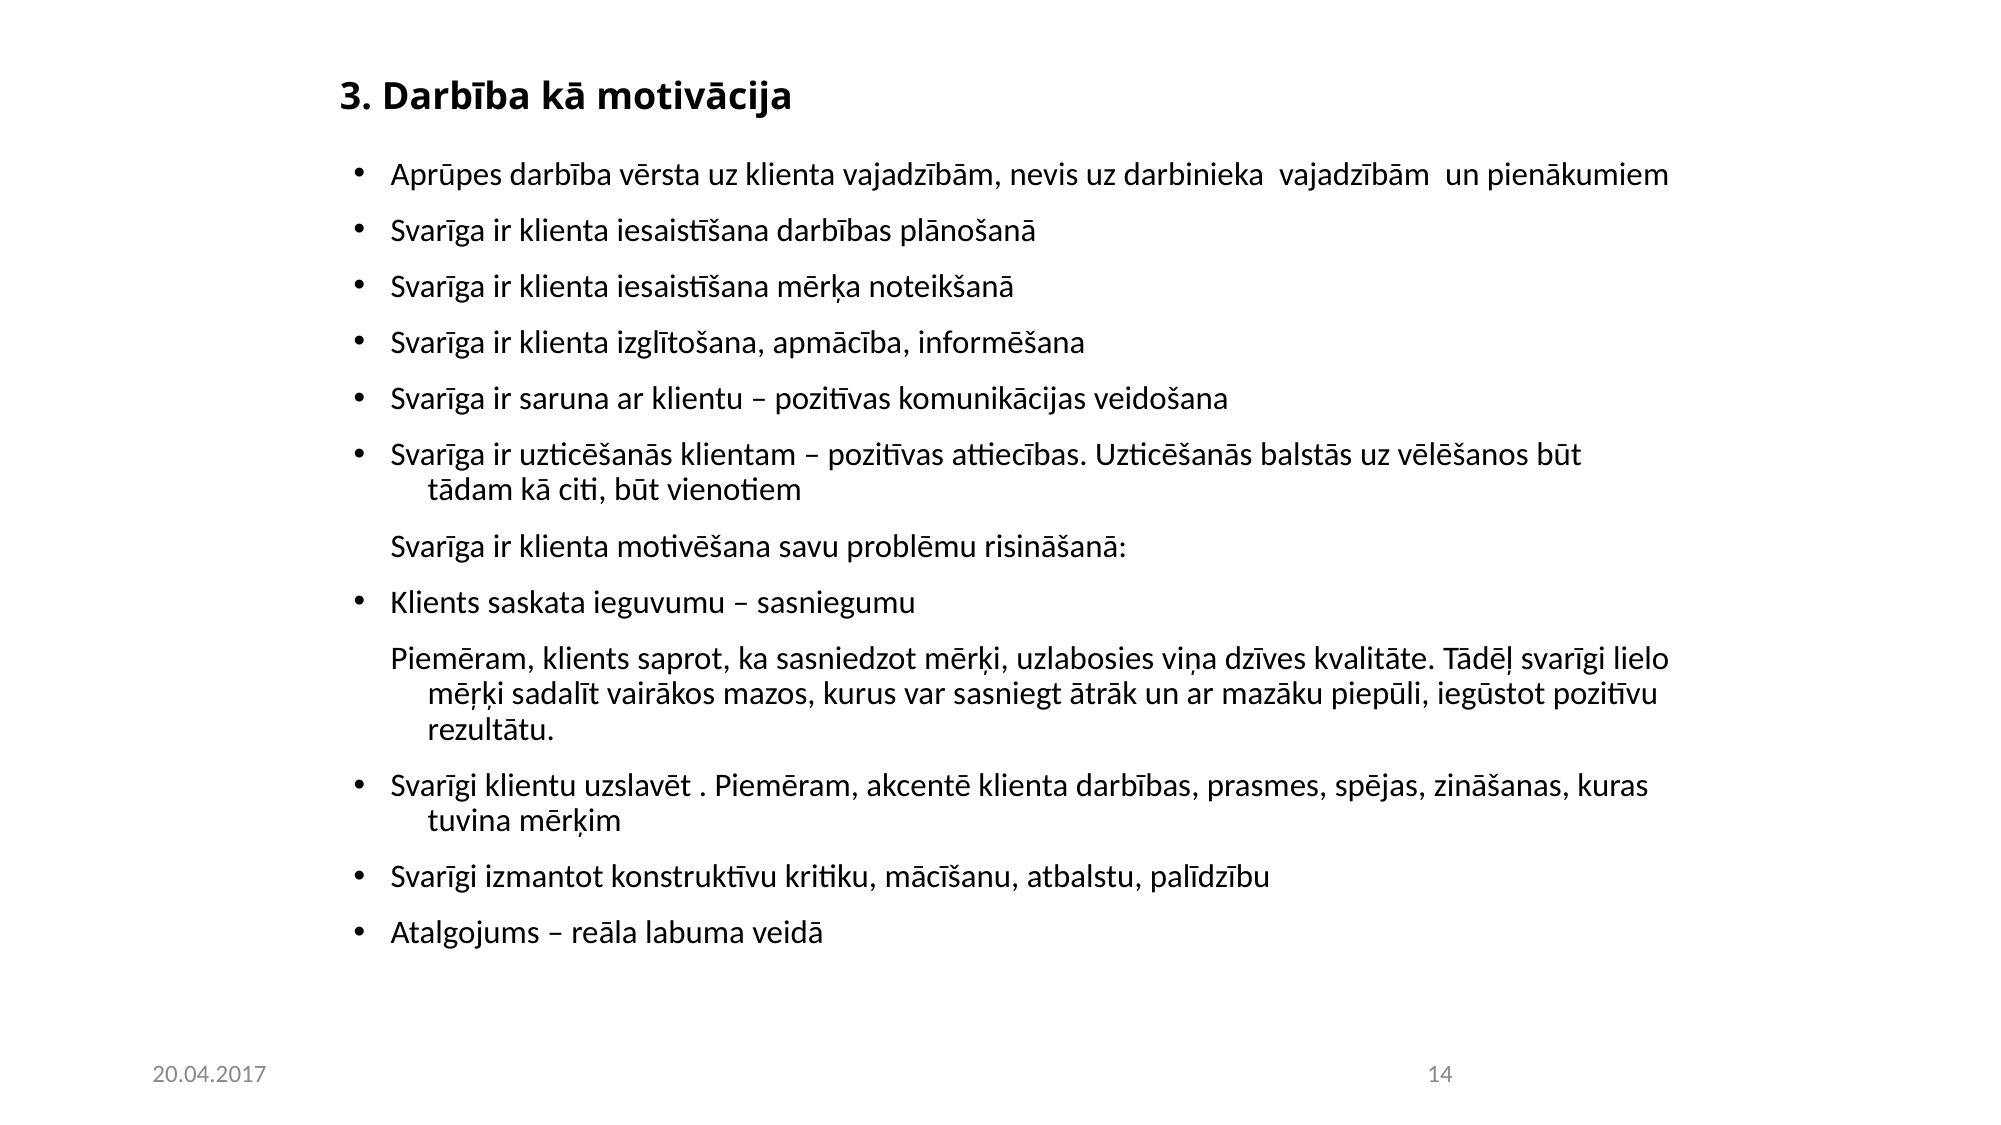

# 3. Darbība kā motivācija
Aprūpes darbība vērsta uz klienta vajadzībām, nevis uz darbinieka vajadzībām un pienākumiem
Svarīga ir klienta iesaistīšana darbības plānošanā
Svarīga ir klienta iesaistīšana mērķa noteikšanā
Svarīga ir klienta izglītošana, apmācība, informēšana
Svarīga ir saruna ar klientu – pozitīvas komunikācijas veidošana
Svarīga ir uzticēšanās klientam – pozitīvas attiecības. Uzticēšanās balstās uz vēlēšanos būt tādam kā citi, būt vienotiem
Svarīga ir klienta motivēšana savu problēmu risināšanā:
Klients saskata ieguvumu – sasniegumu
Piemēram, klients saprot, ka sasniedzot mērķi, uzlabosies viņa dzīves kvalitāte. Tādēļ svarīgi lielo mēŗķi sadalīt vairākos mazos, kurus var sasniegt ātrāk un ar mazāku piepūli, iegūstot pozitīvu rezultātu.
Svarīgi klientu uzslavēt . Piemēram, akcentē klienta darbības, prasmes, spējas, zināšanas, kuras tuvina mērķim
Svarīgi izmantot konstruktīvu kritiku, mācīšanu, atbalstu, palīdzību
Atalgojums – reāla labuma veidā
20.04.2017